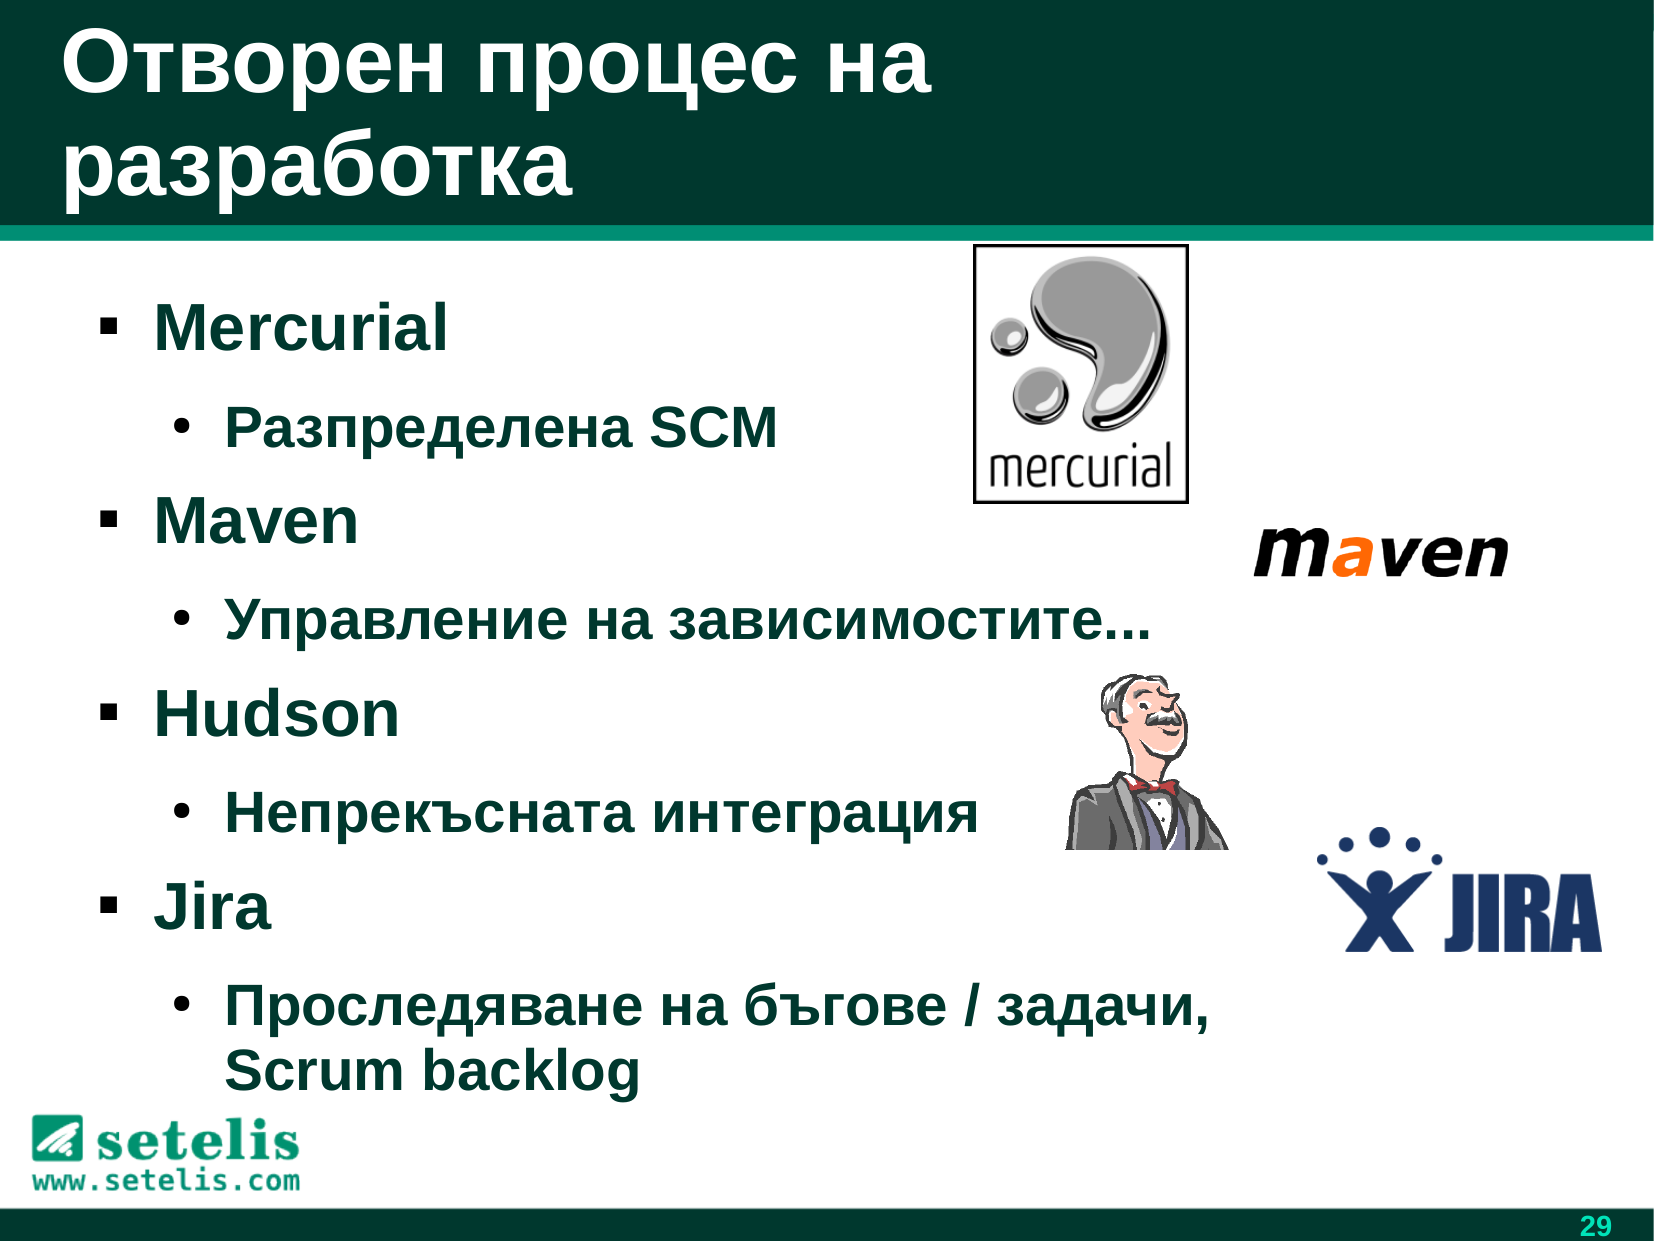

# Отворен процес на разработка
Mercurial
Разпределена SCM
Maven
Управление на зависимостите...
Hudson
Непрекъсната интеграция
Jira
Проследяване на бъгове / задачи,
Scrum backlog
29